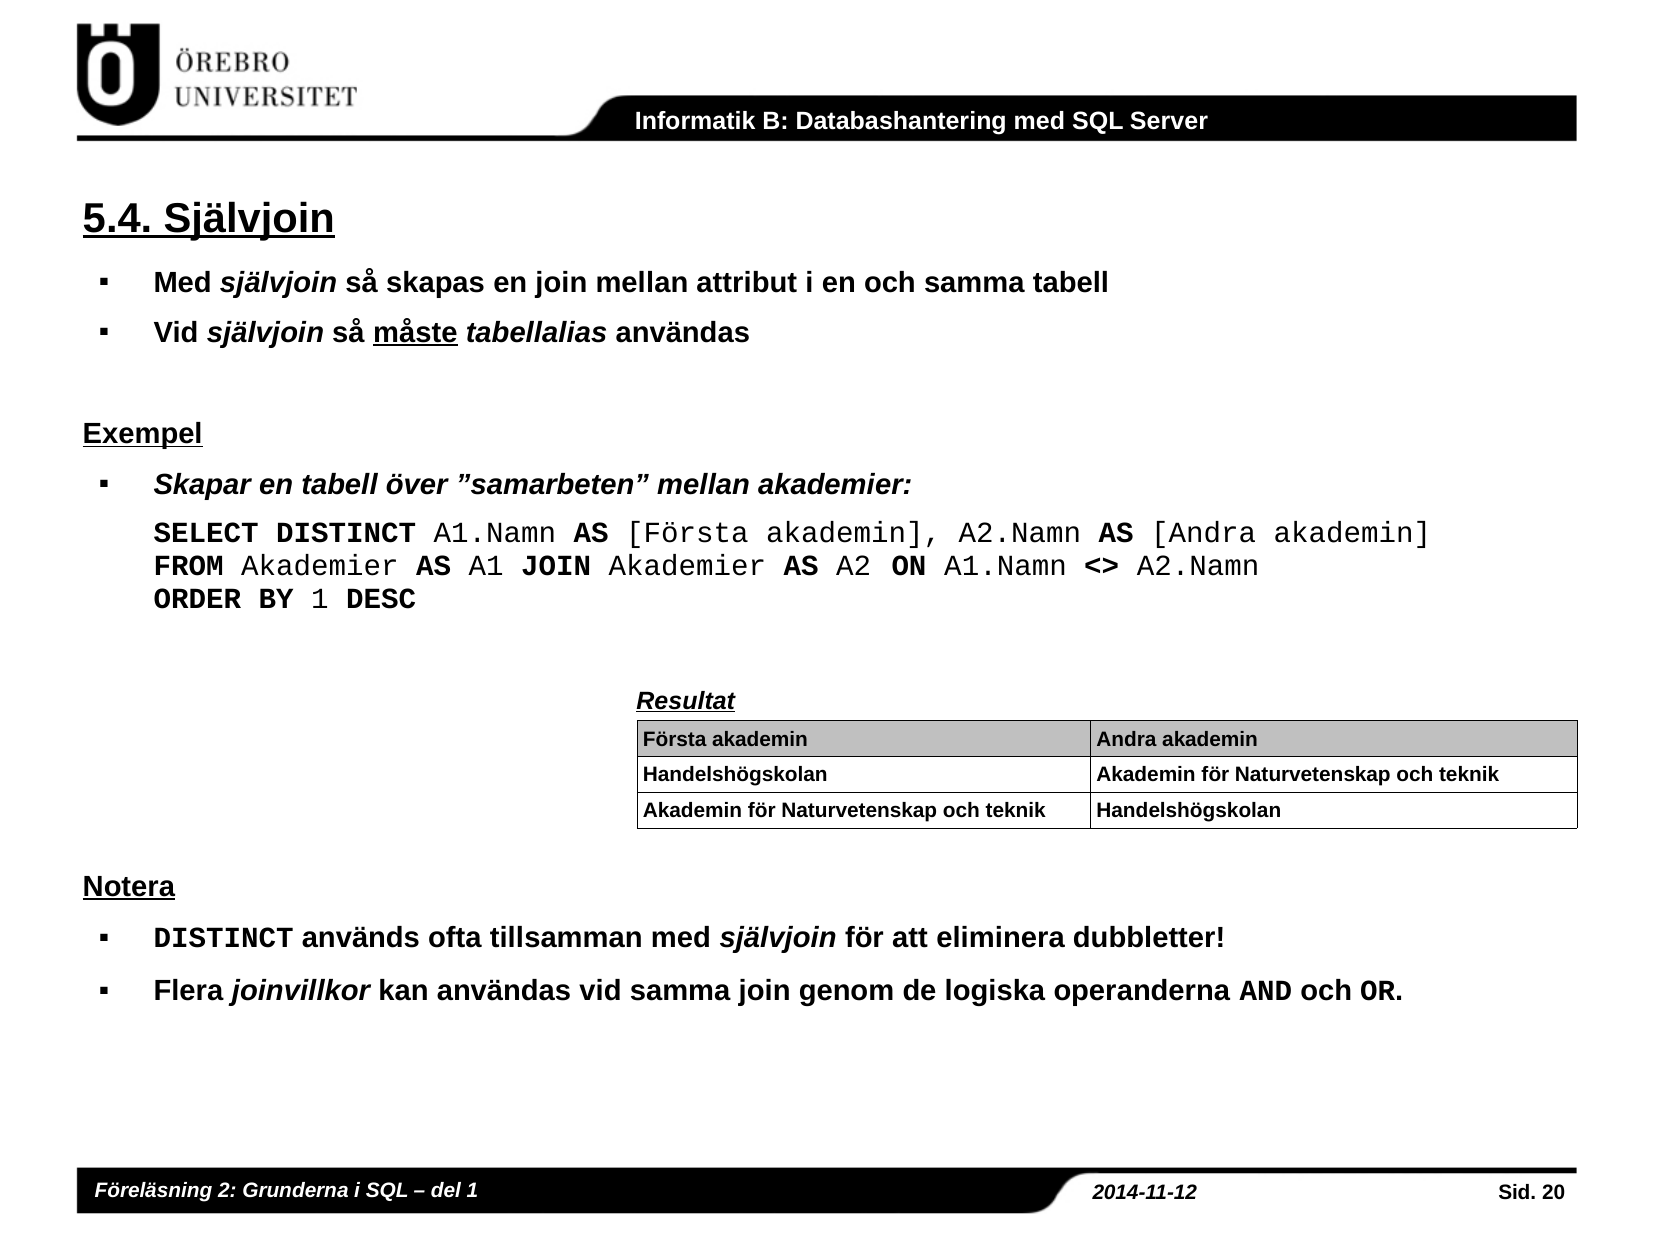

# 5.4. Självjoin
Med självjoin så skapas en join mellan attribut i en och samma tabell
Vid självjoin så måste tabellalias användas
Exempel
Skapar en tabell över ”samarbeten” mellan akademier:
SELECT DISTINCT A1.Namn AS [Första akademin], A2.Namn AS [Andra akademin]
FROM Akademier AS A1 JOIN Akademier AS A2 	ON A1.Namn <> A2.Namn
ORDER BY 1 DESC
Notera
DISTINCT används ofta tillsamman med självjoin för att eliminera dubbletter!
Flera joinvillkor kan användas vid samma join genom de logiska operanderna AND och OR.
Resultat
| Första akademin | Andra akademin |
| --- | --- |
| Handelshögskolan | Akademin för Naturvetenskap och teknik |
| Akademin för Naturvetenskap och teknik | Handelshögskolan |
Föreläsning 2: Grunderna i SQL – del 1
2014-11-12
20